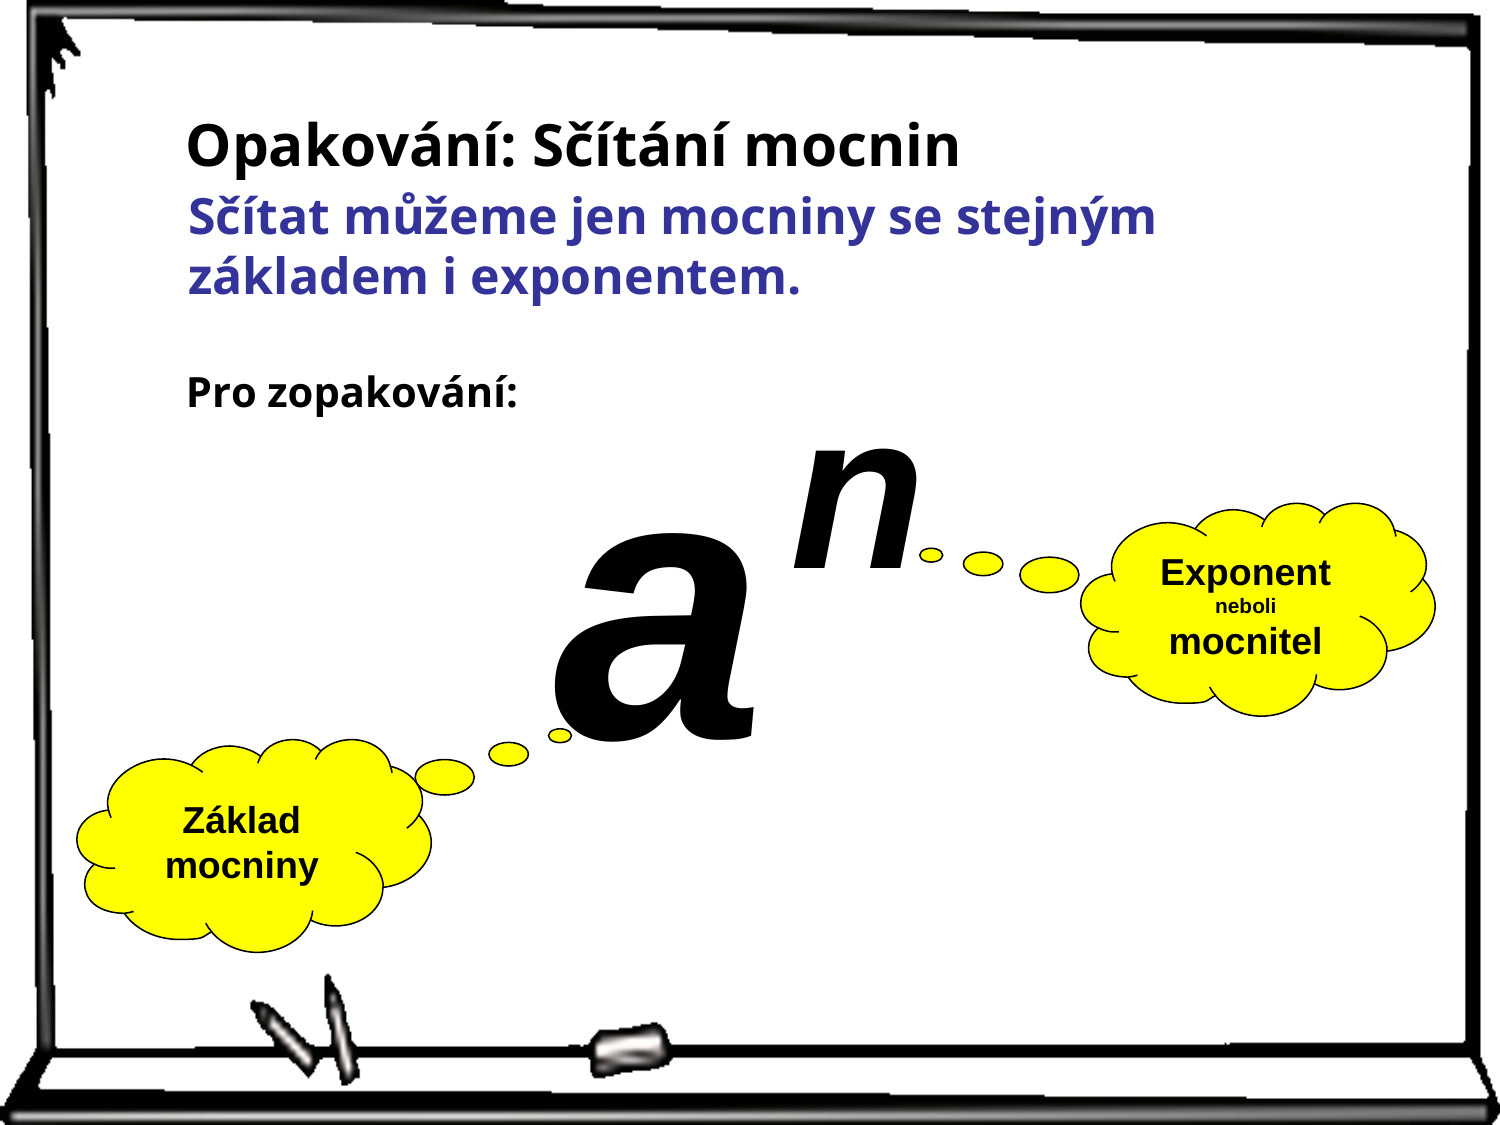

Opakování: Sčítání mocnin
Sčítat můžeme jen mocniny se stejným základem i exponentem.
Pro zopakování:
Exponent neboli mocnitel
Základ mocniny